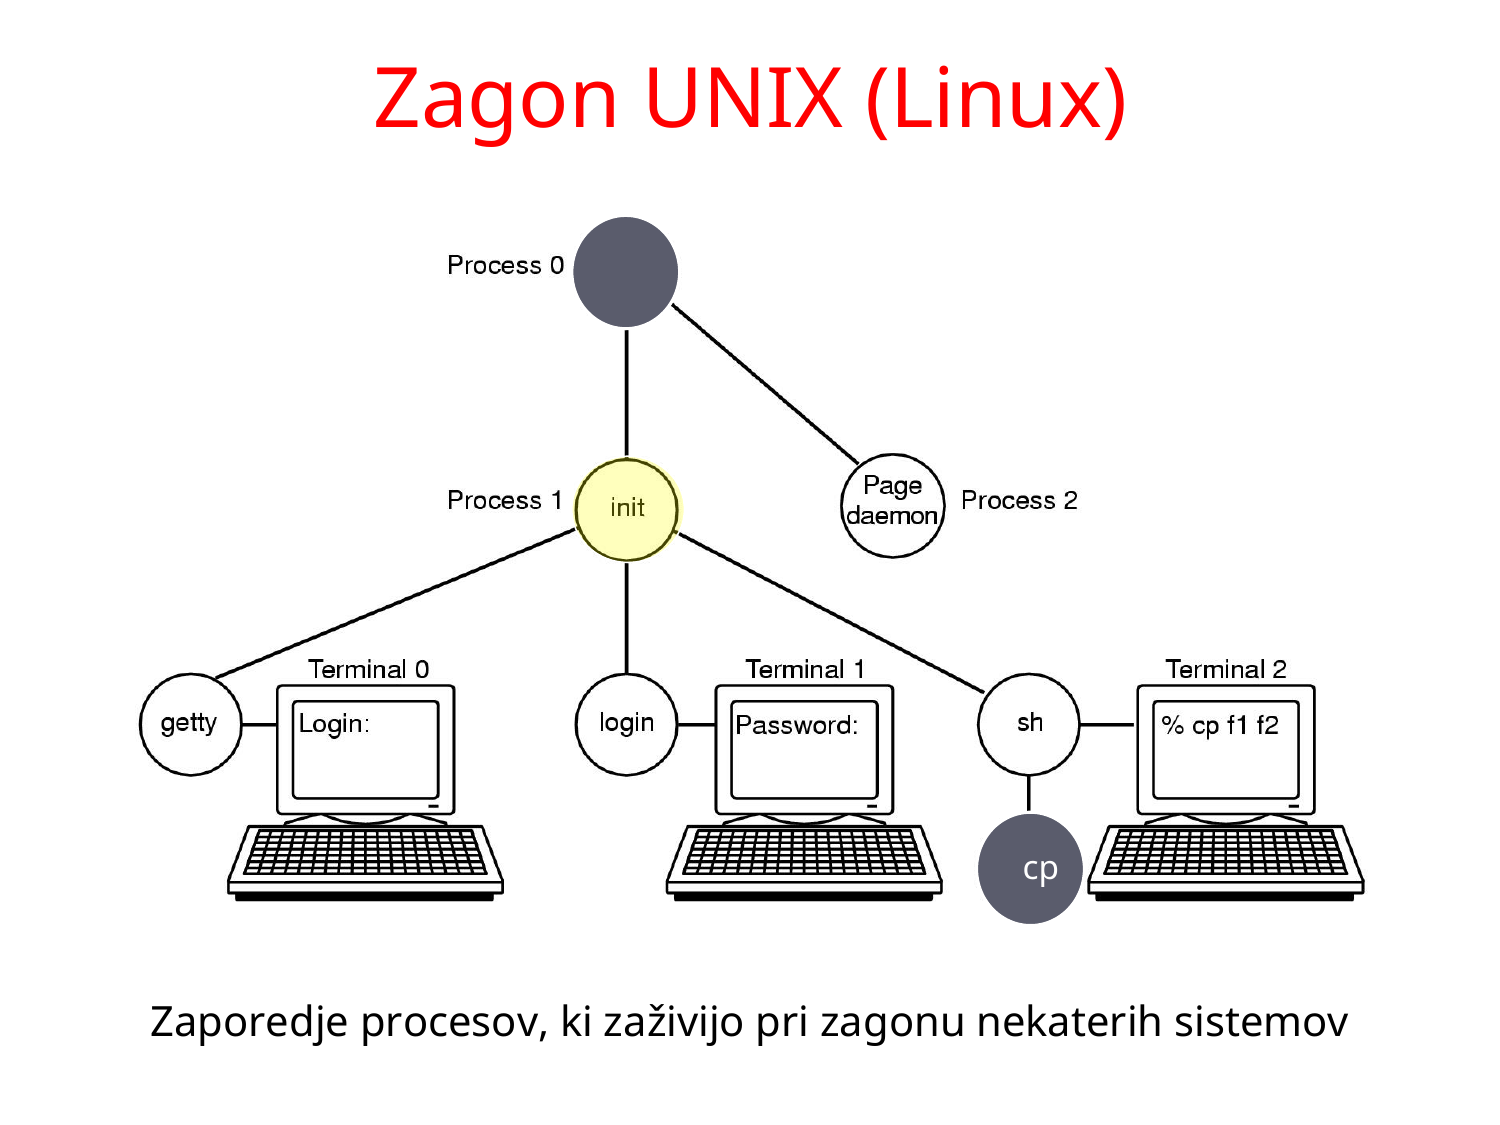

# Zagon UNIX (Linux)
cp
Zaporedje procesov, ki zaživijo pri zagonu nekaterih sistemov